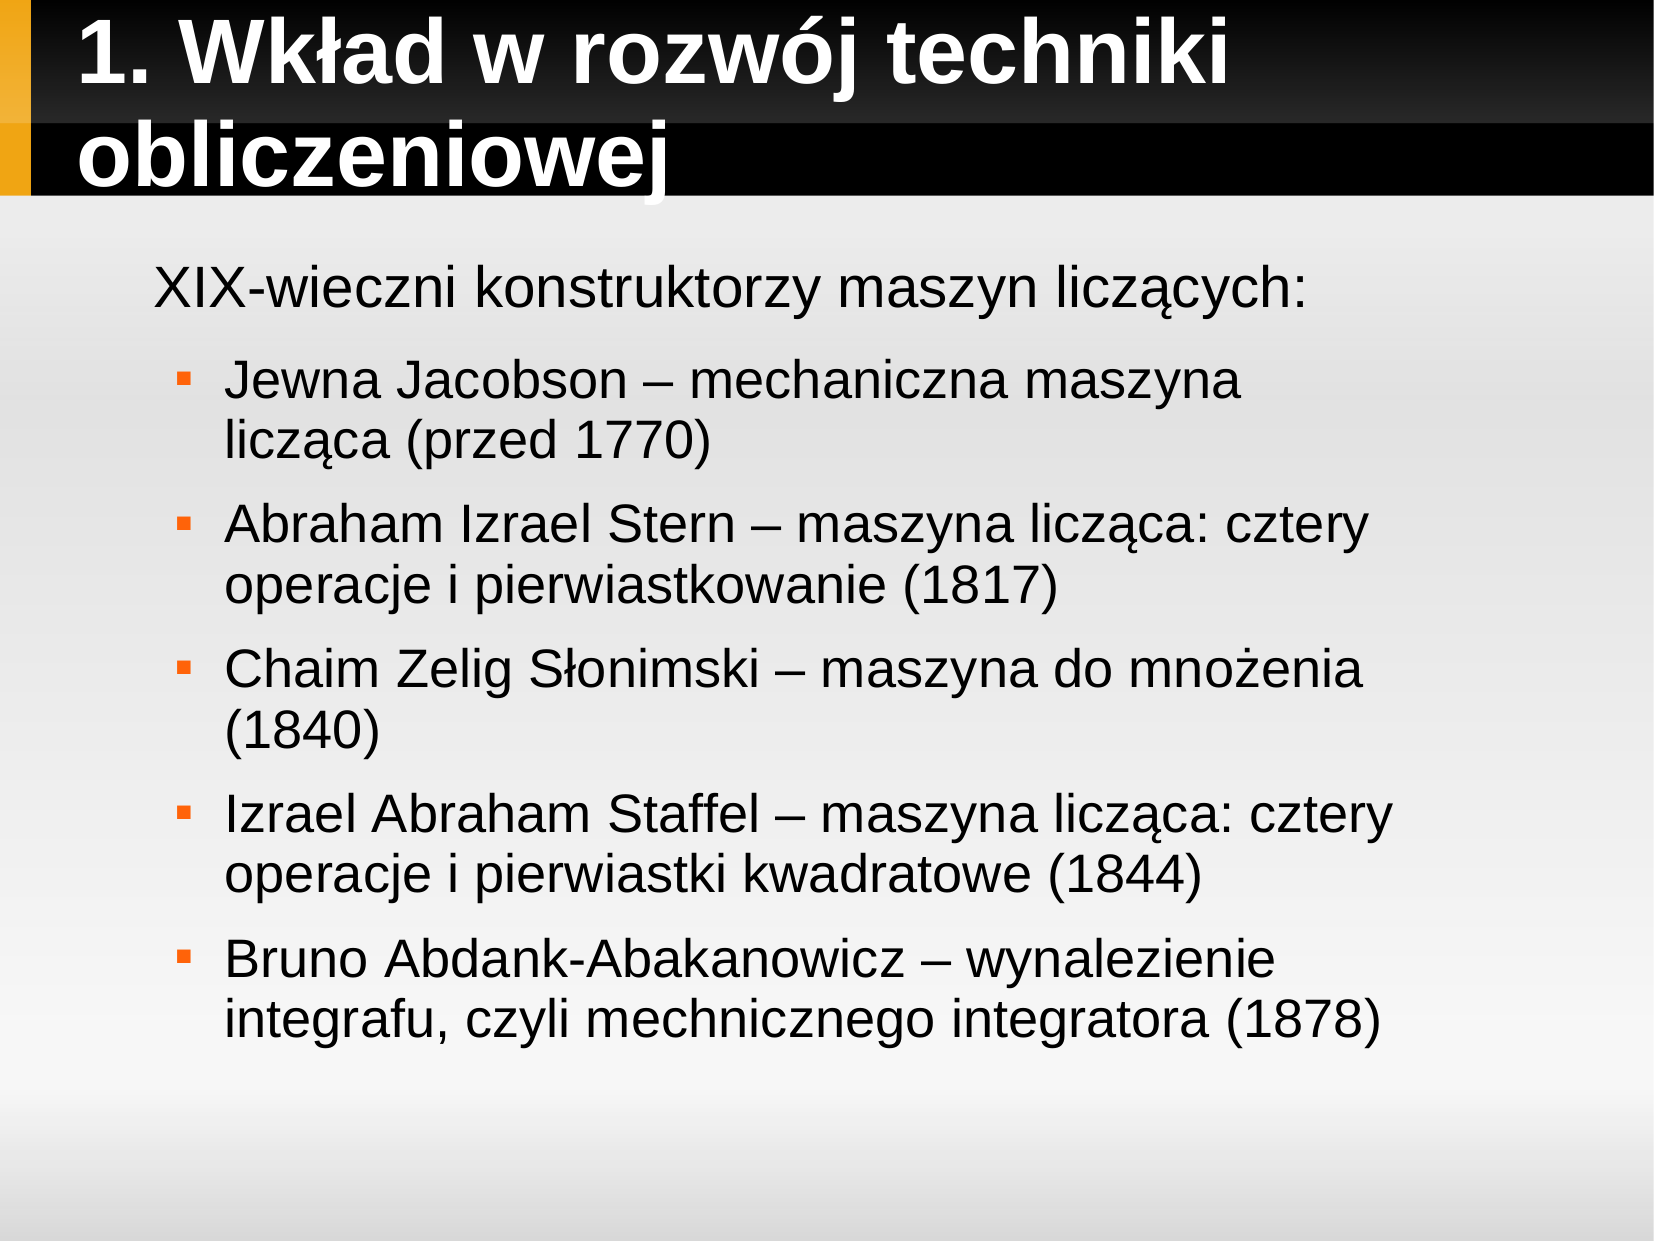

# 1. Wkład w rozwój techniki obliczeniowej
XIX-wieczni konstruktorzy maszyn liczących:
Jewna Jacobson – mechaniczna maszyna licząca (przed 1770)
Abraham Izrael Stern – maszyna licząca: cztery operacje i pierwiastkowanie (1817)
Chaim Zelig Słonimski – maszyna do mnożenia (1840)
Izrael Abraham Staffel – maszyna licząca: cztery operacje i pierwiastki kwadratowe (1844)
Bruno Abdank-Abakanowicz – wynalezienie integrafu, czyli mechnicznego integratora (1878)